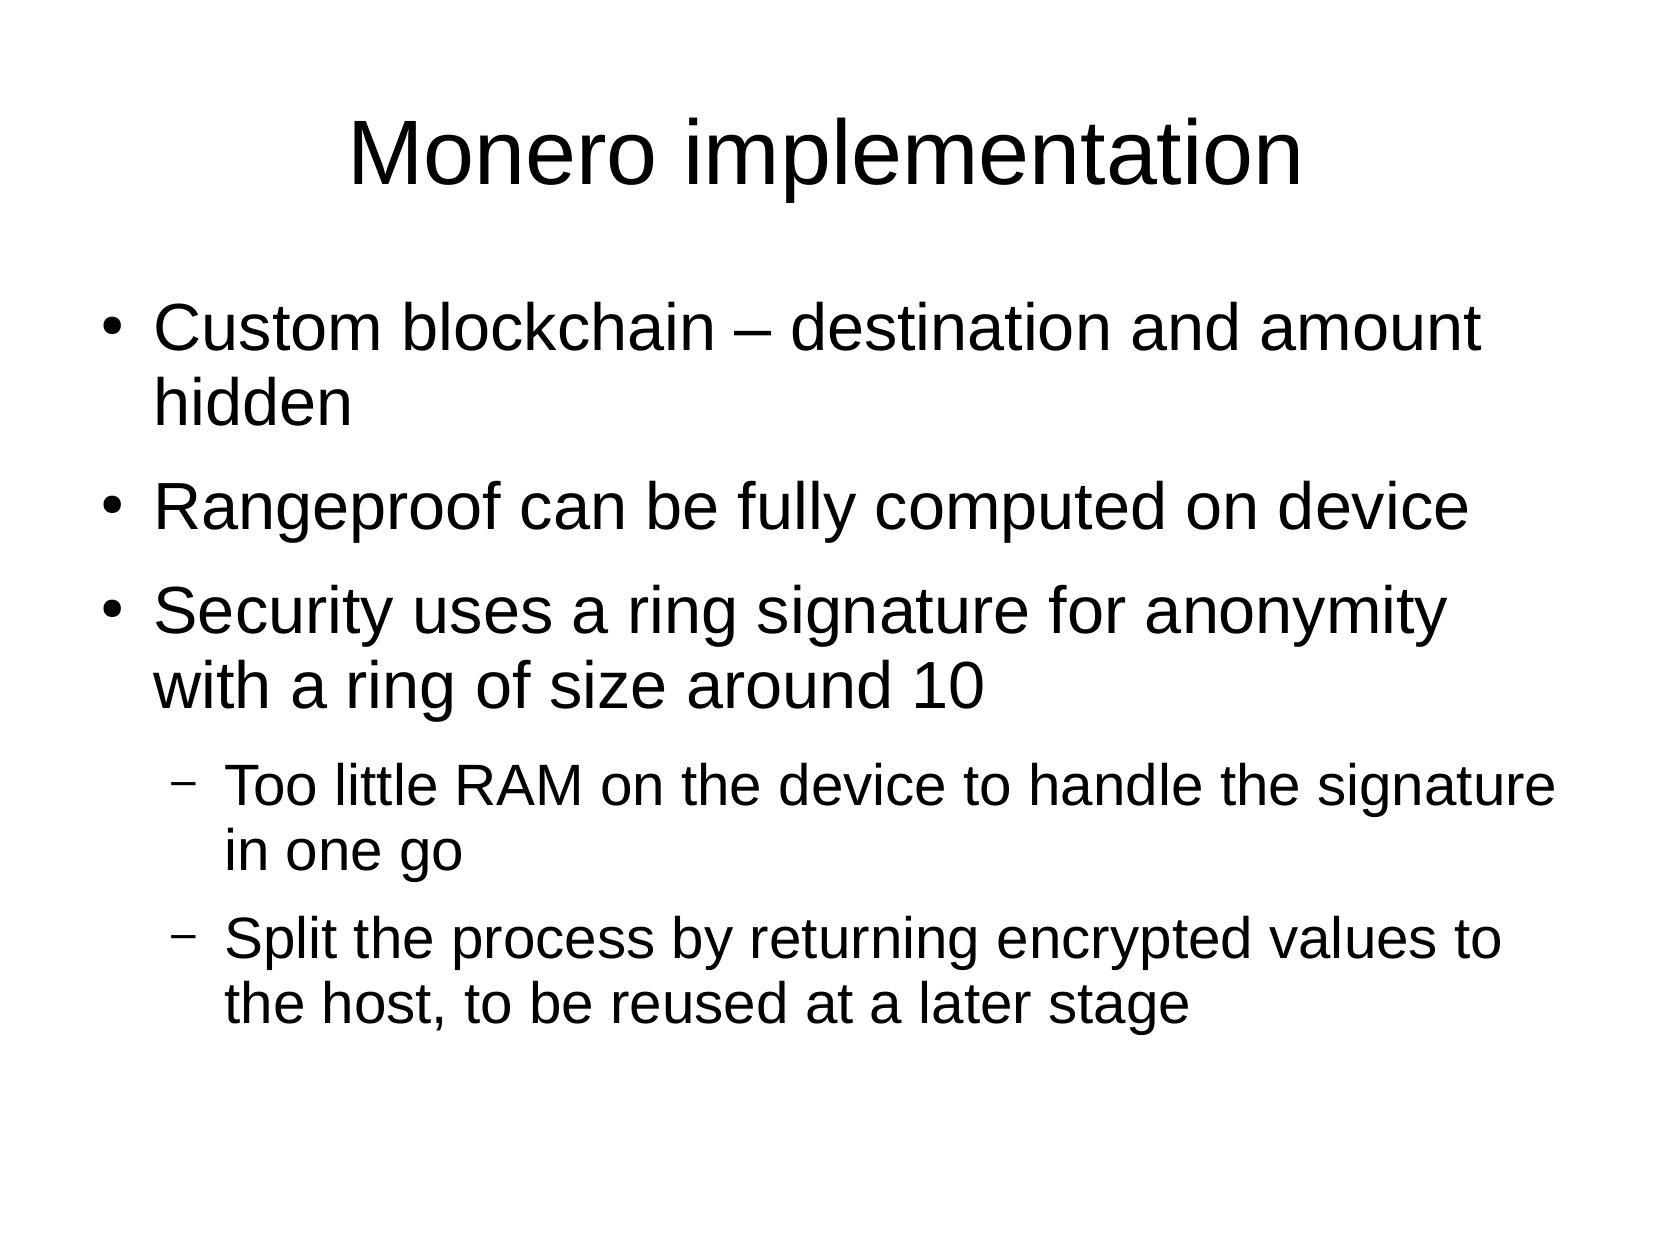

# Monero implementation
Custom blockchain – destination and amount hidden
Rangeproof can be fully computed on device
Security uses a ring signature for anonymity with a ring of size around 10
Too little RAM on the device to handle the signature in one go
Split the process by returning encrypted values to the host, to be reused at a later stage